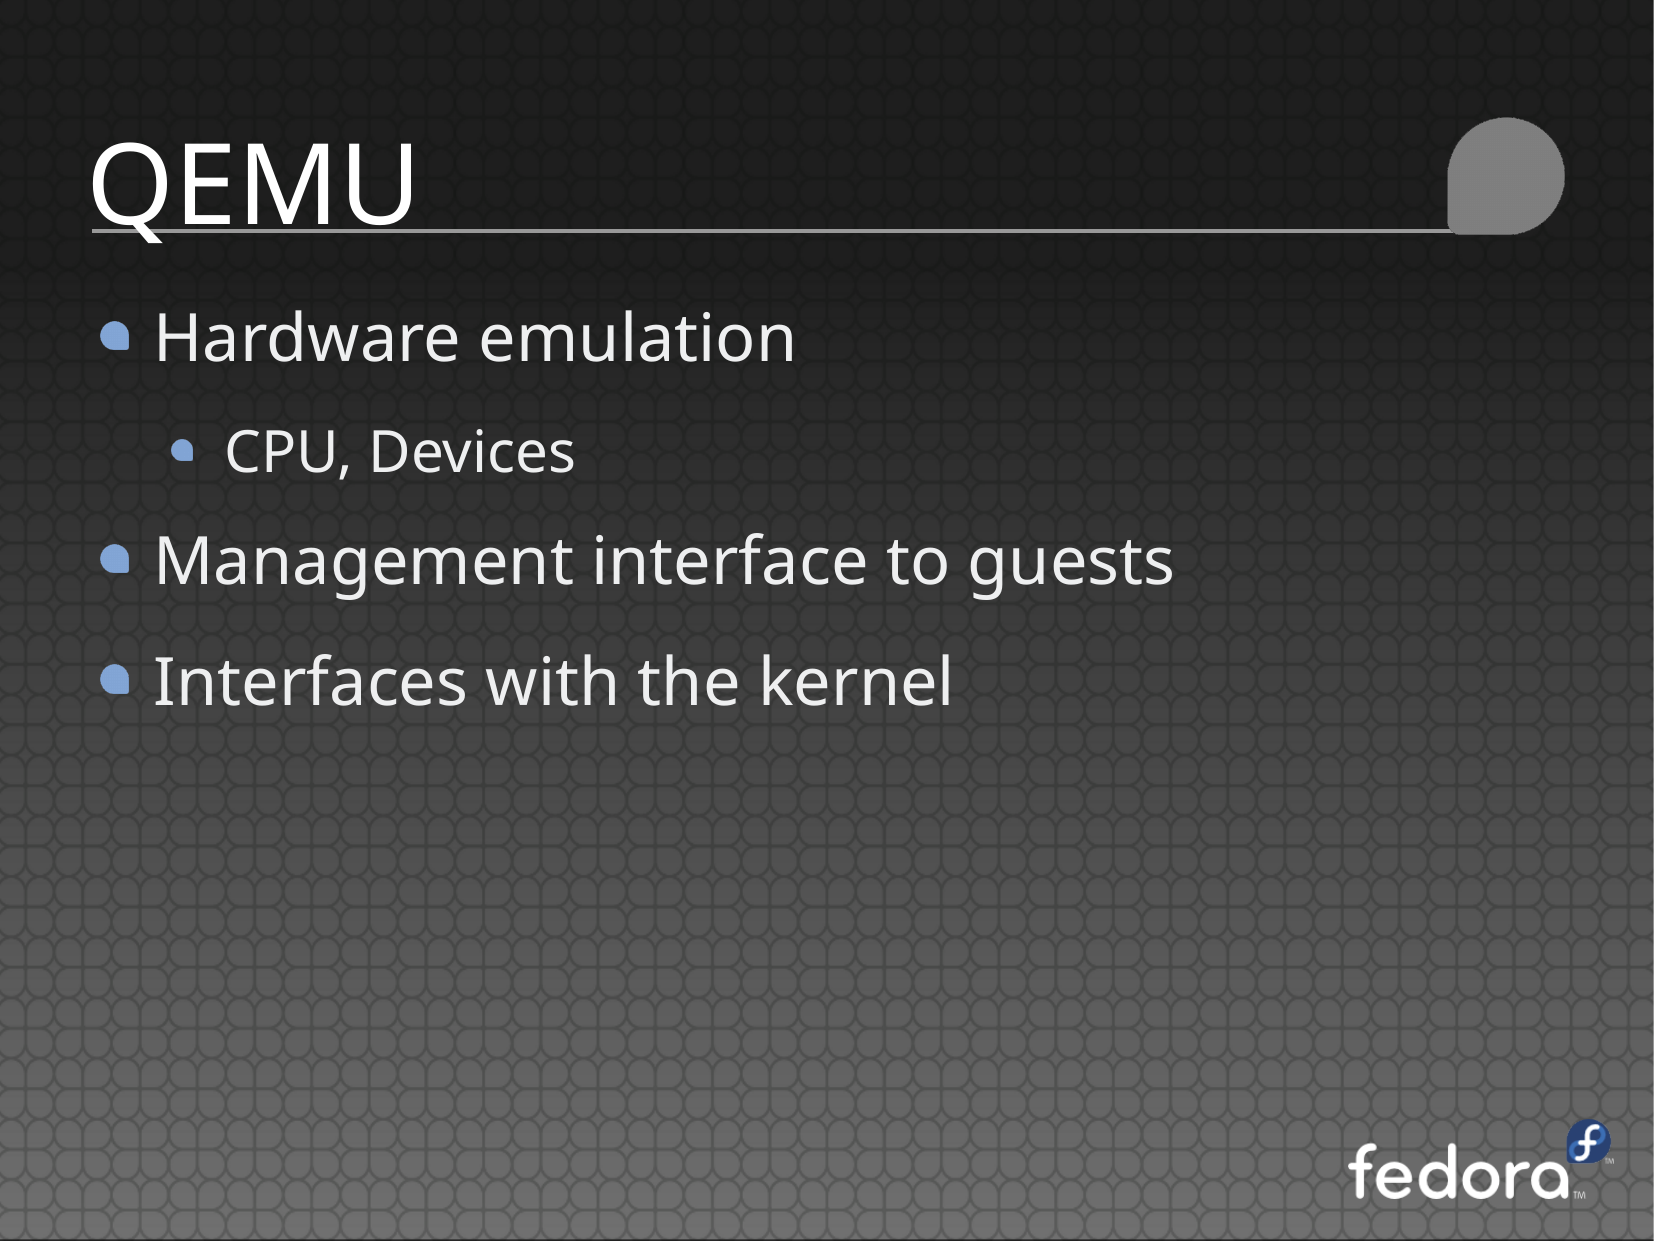

# QEMU
Hardware emulation
CPU, Devices
Management interface to guests
Interfaces with the kernel